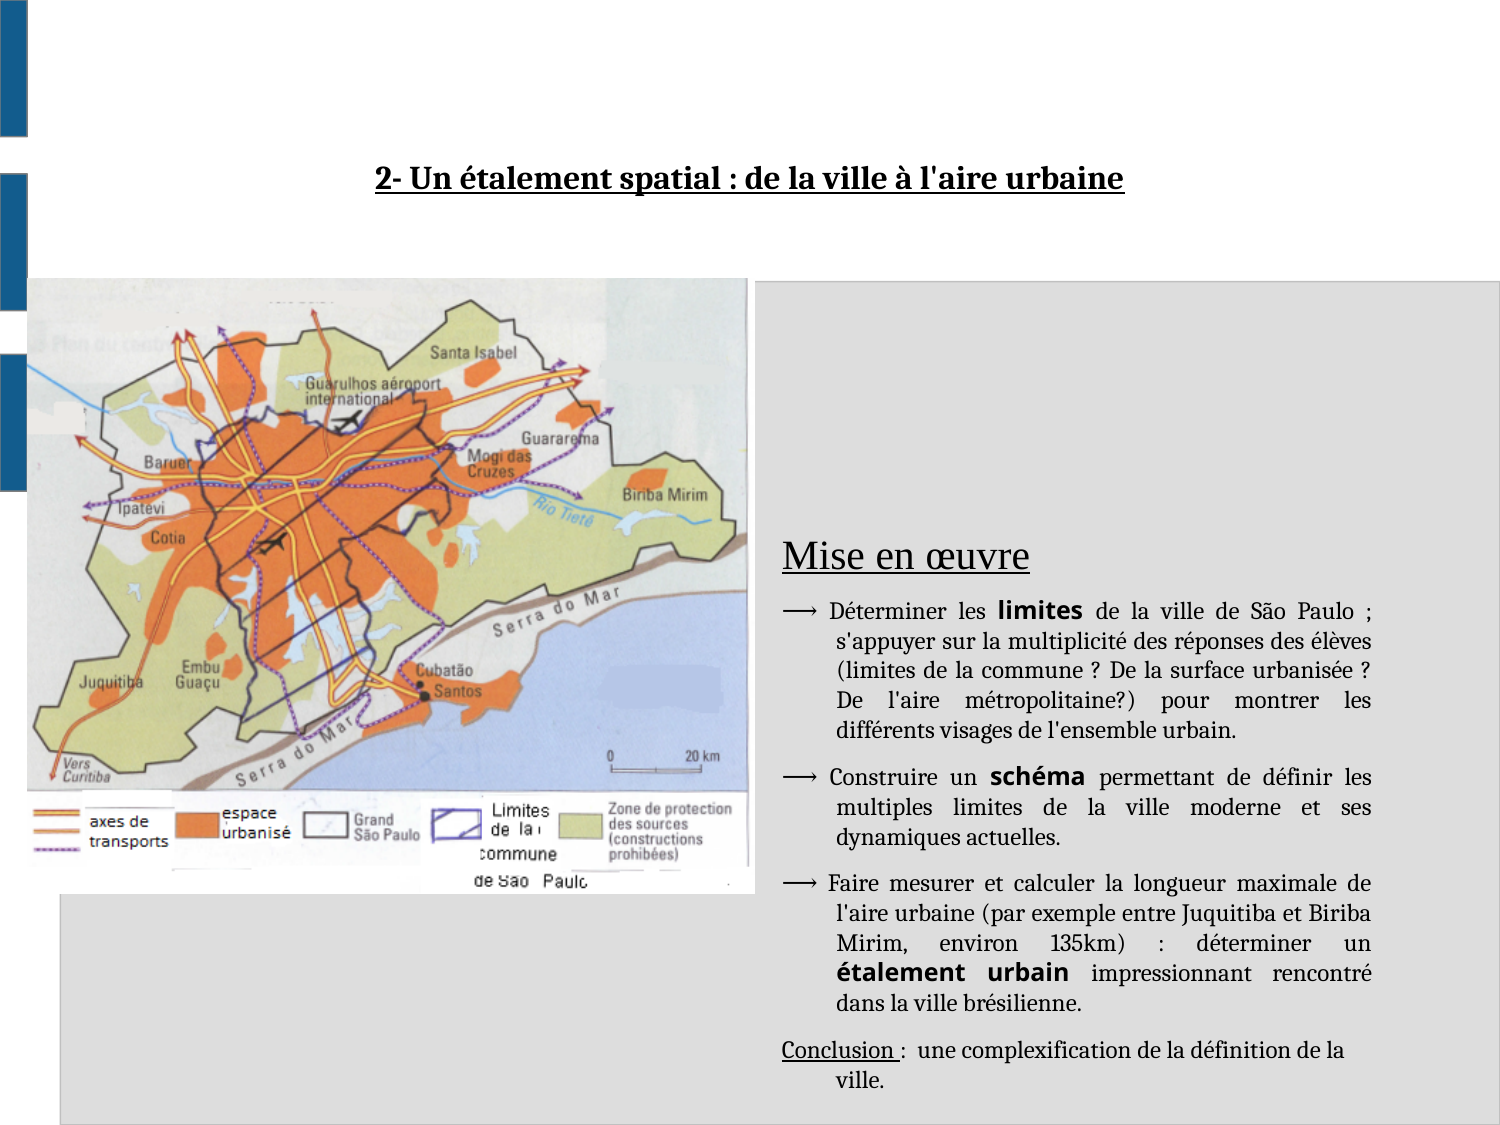

# 2- Un étalement spatial : de la ville à l'aire urbaine
Doc. 2 – La région métropolitaine de São Paulo
Compétences à développer
Savoir observer minutieusement une carte ; parvenir à l'idée de complexité de la définition de la ville en lien avec le phénomène d'étalement* ; construire un schéma de géographie.
Mise en œuvre
⟶ Déterminer les limites de la ville de São Paulo ; s'appuyer sur la multiplicité des réponses des élèves (limites de la commune ? De la surface urbanisée ? De l'aire métropolitaine?) pour montrer les différents visages de l'ensemble urbain.
⟶ Construire un schéma permettant de définir les multiples limites de la ville moderne et ses dynamiques actuelles.
⟶ Faire mesurer et calculer la longueur maximale de l'aire urbaine (par exemple entre Juquitiba et Biriba Mirim, environ 135km) : déterminer un étalement urbain impressionnant rencontré dans la ville brésilienne.
Conclusion : une complexification de la définition de la ville.